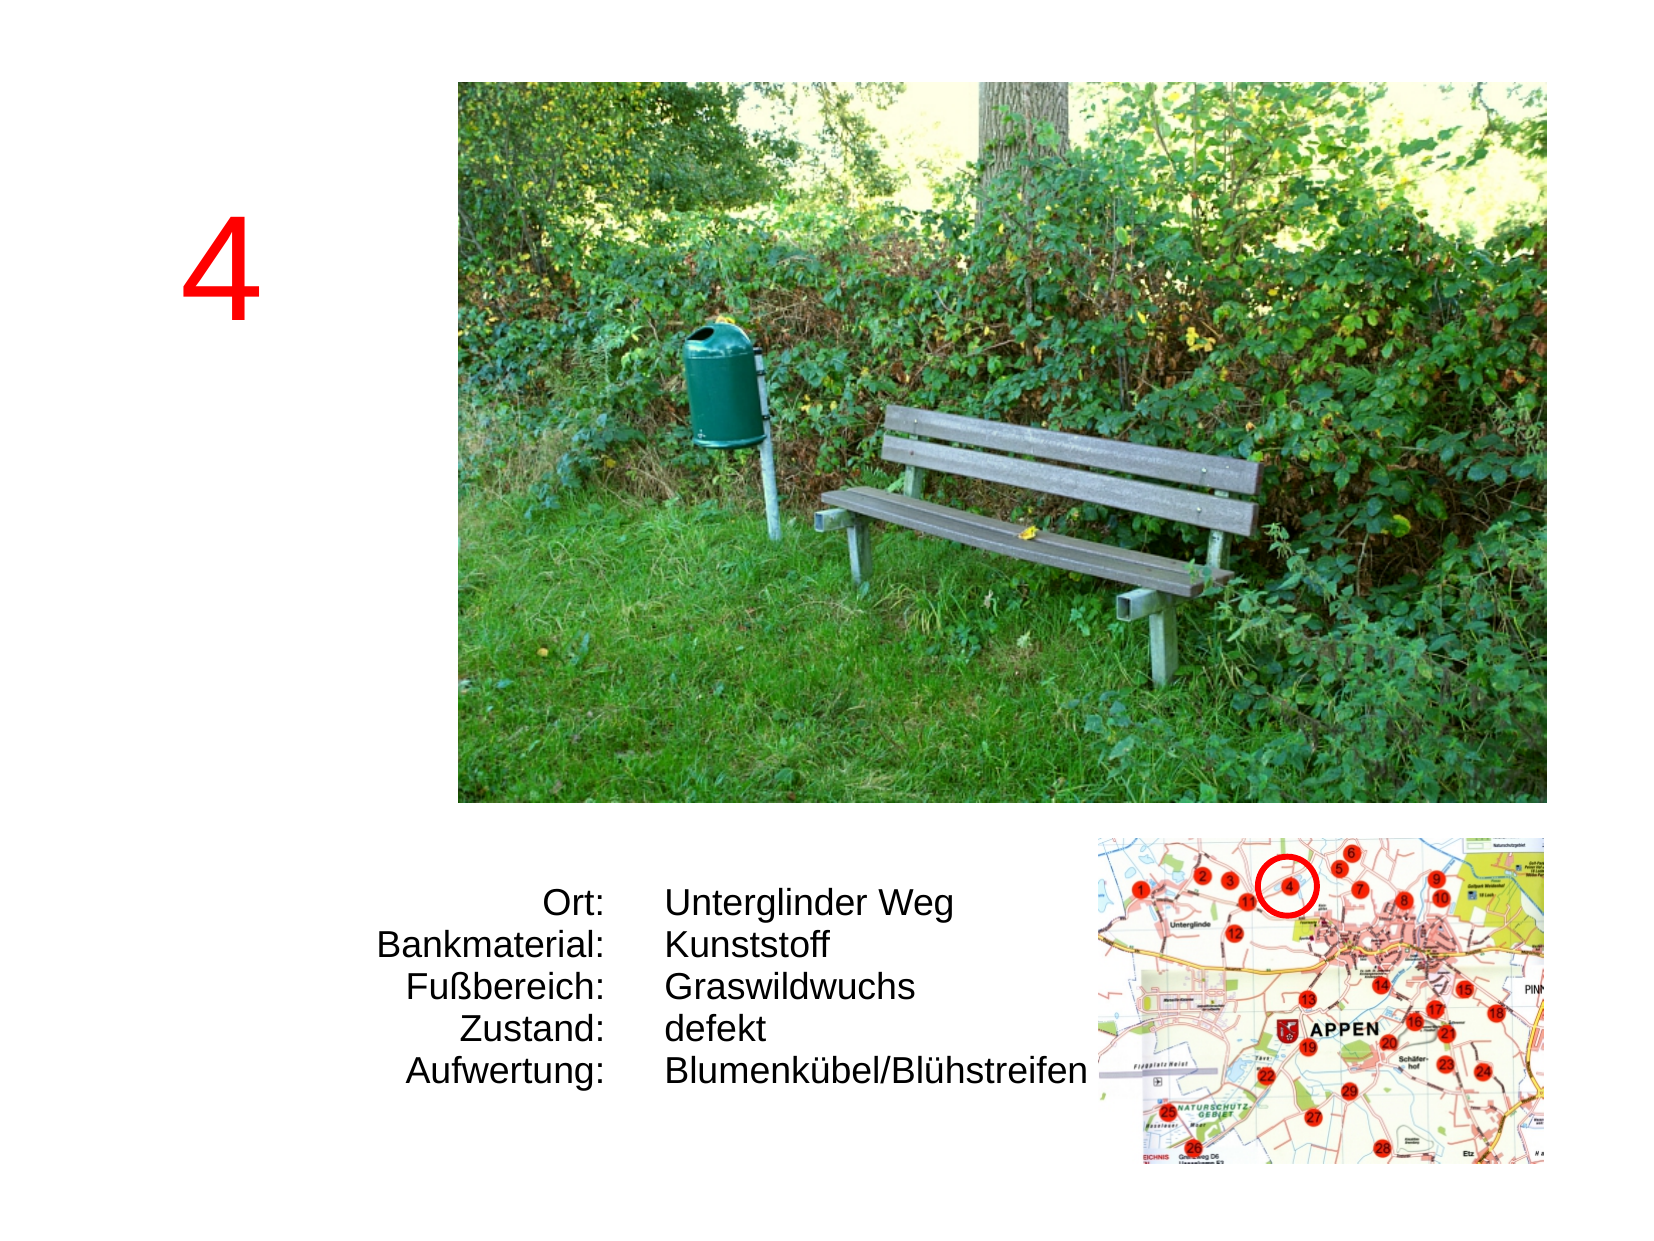

4
IMGP7848rNr04.jpg
	Ort:		Unterglinder Weg
	Bankmaterial:		Kunststoff
	Fußbereich:		Graswildwuchs
	Zustand:		defekt
	Aufwertung:		Blumenkübel/Blühstreifen